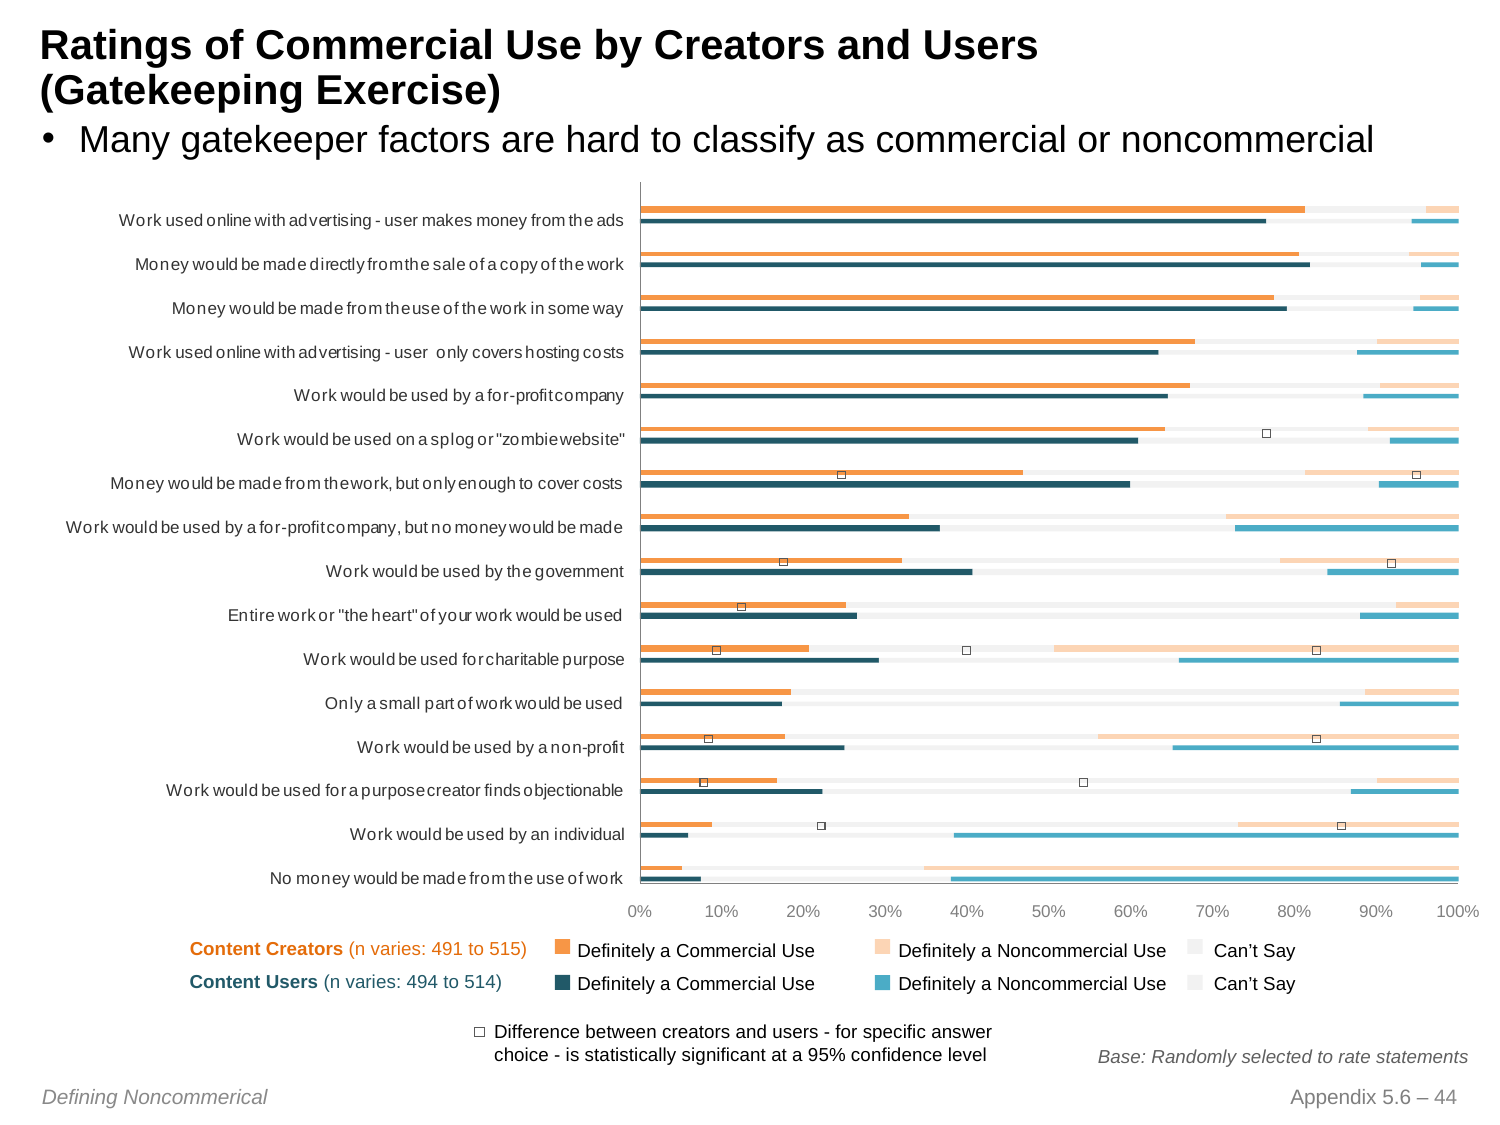

Ratings of Commercial Use by Creators and Users
(Gatekeeping Exercise)
Many gatekeeper factors are hard to classify as commercial or noncommercial
Content Creators (n varies: 491 to 515)
Definitely a Commercial Use	 Definitely a Noncommercial Use Can’t Say
Definitely a Commercial Use	 Definitely a Noncommercial Use Can’t Say
Content Users (n varies: 494 to 514)
Difference between creators and users - for specific answer choice - is statistically significant at a 95% confidence level
Base: Randomly selected to rate statements
Defining Noncommerical
Appendix 5.6 –